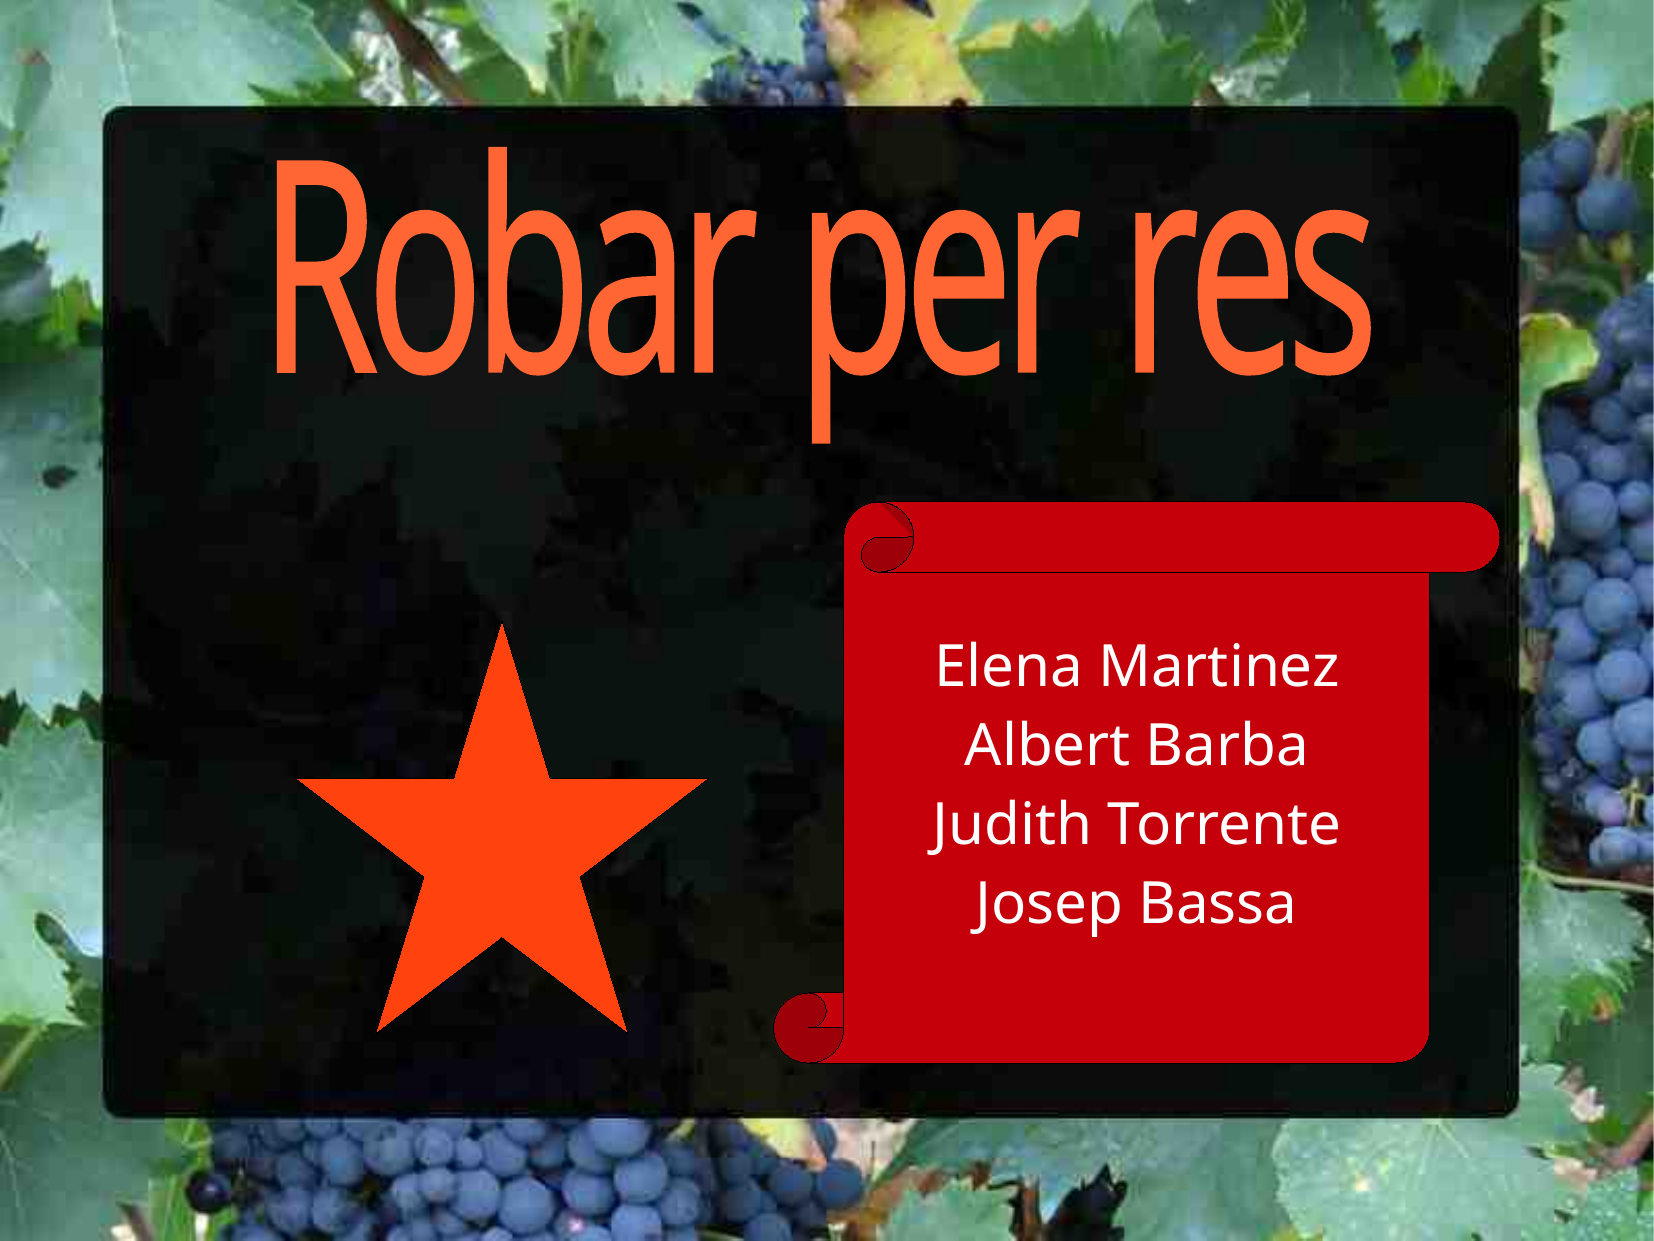

Robar per res
Elena Martinez
Albert Barba
Judith Torrente
Josep Bassa